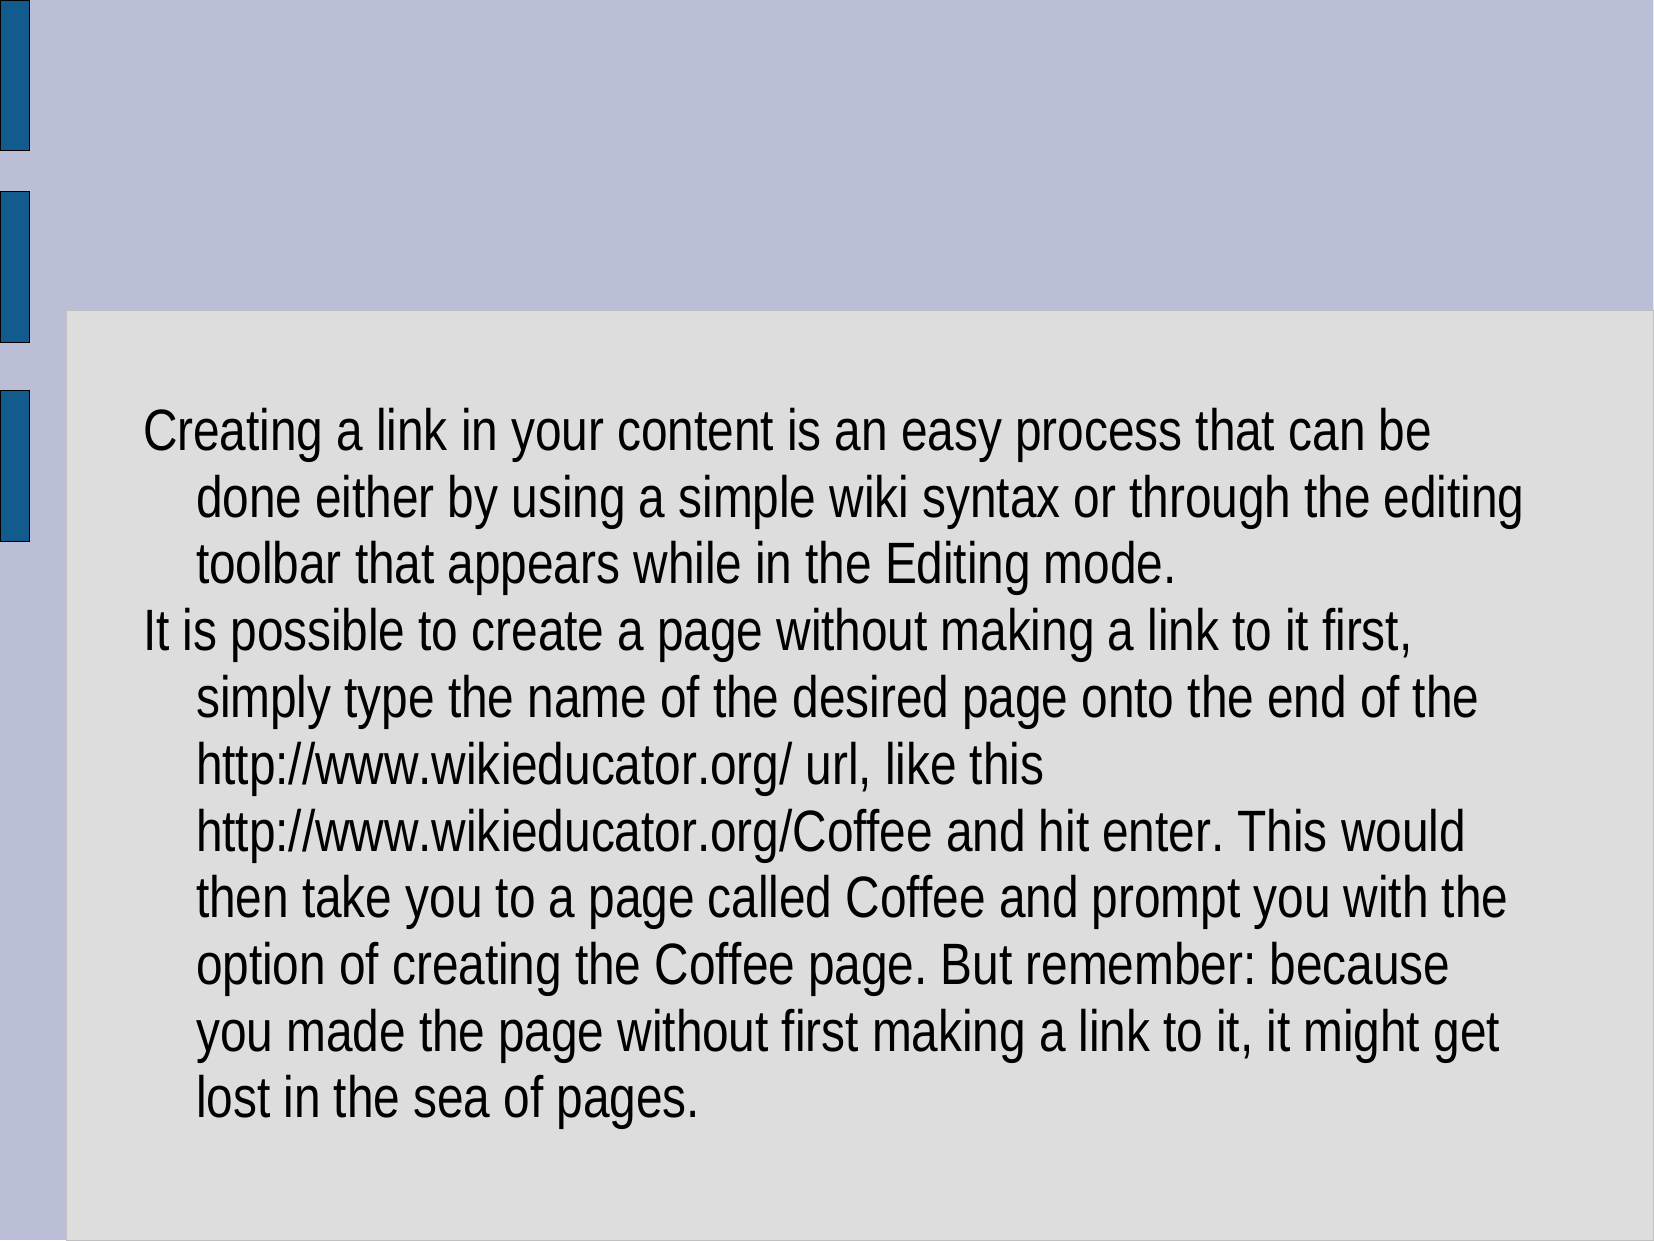

# Creating a link in your content is an easy process that can be done either by using a simple wiki syntax or through the editing toolbar that appears while in the Editing mode.
It is possible to create a page without making a link to it first, simply type the name of the desired page onto the end of the http://www.wikieducator.org/ url, like this http://www.wikieducator.org/Coffee and hit enter. This would then take you to a page called Coffee and prompt you with the option of creating the Coffee page. But remember: because you made the page without first making a link to it, it might get lost in the sea of pages.